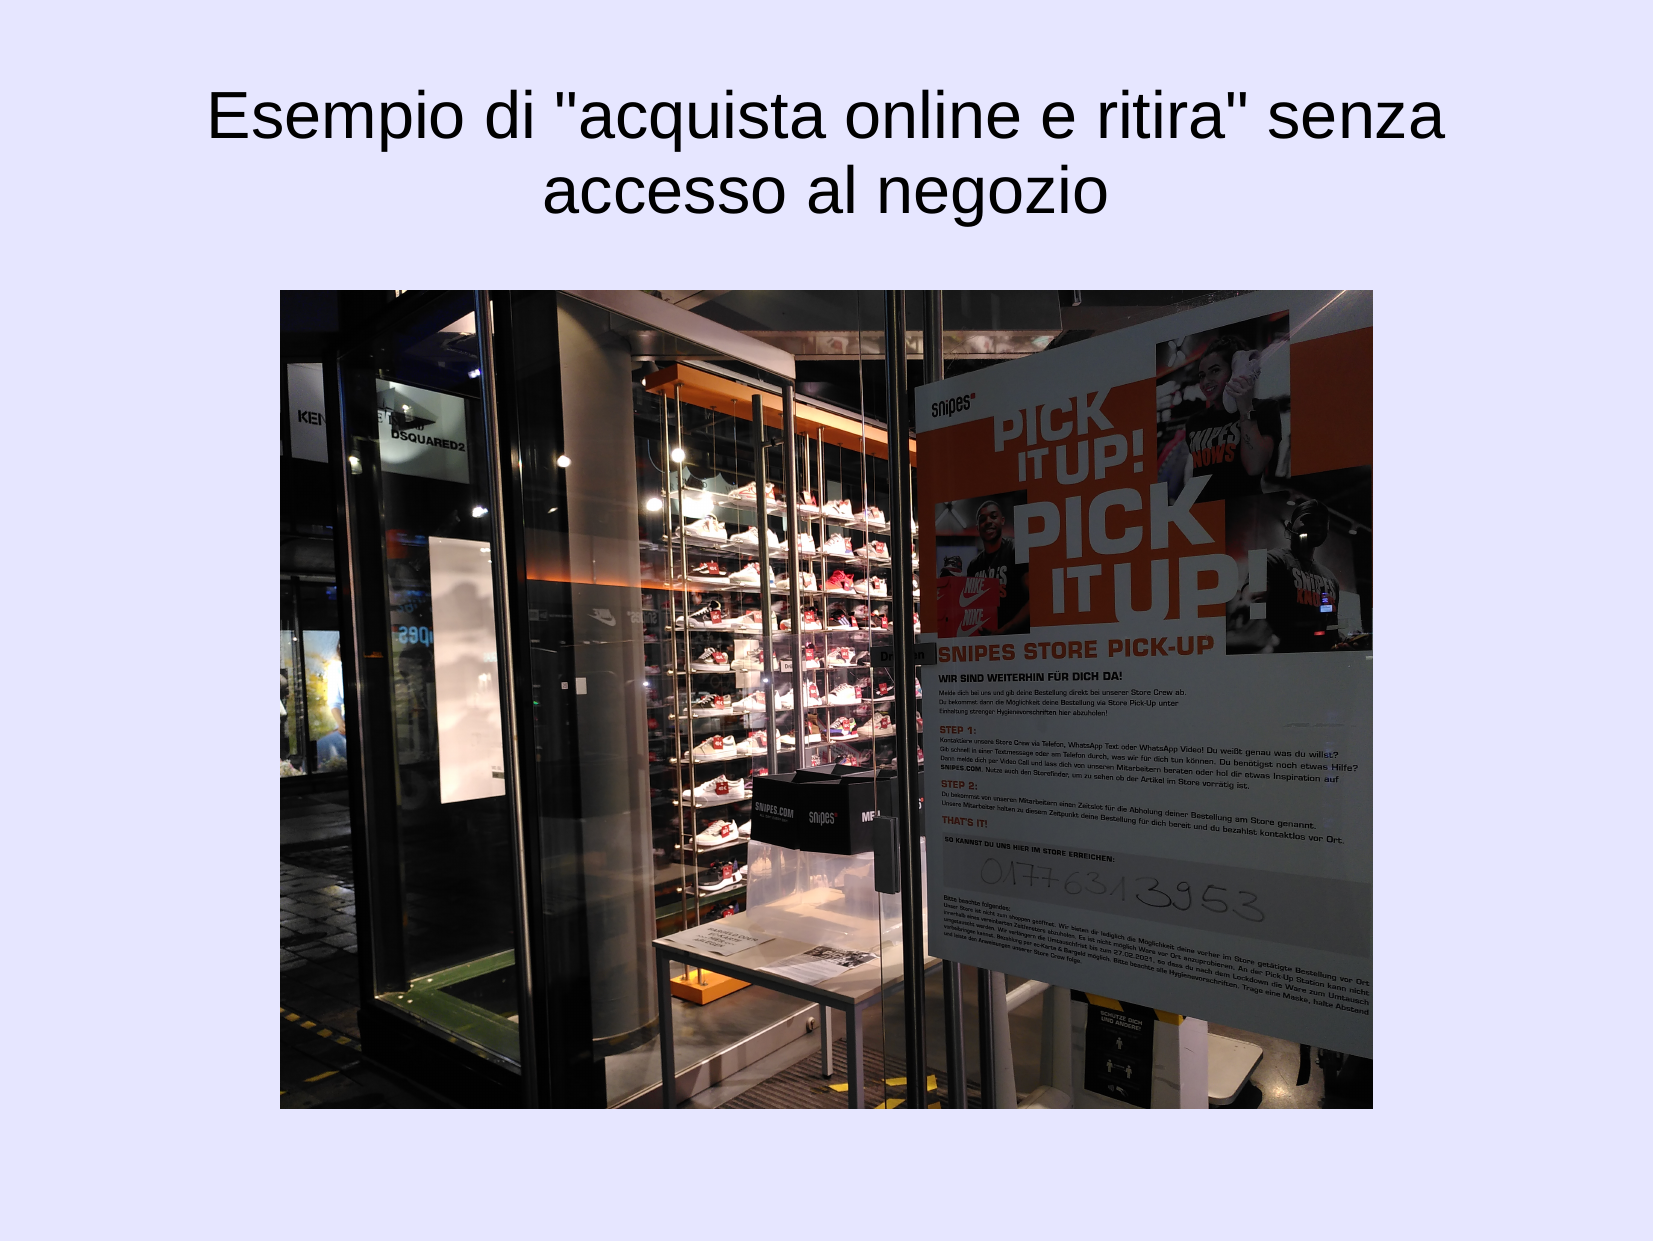

# Esempio di "acquista online e ritira" senza accesso al negozio